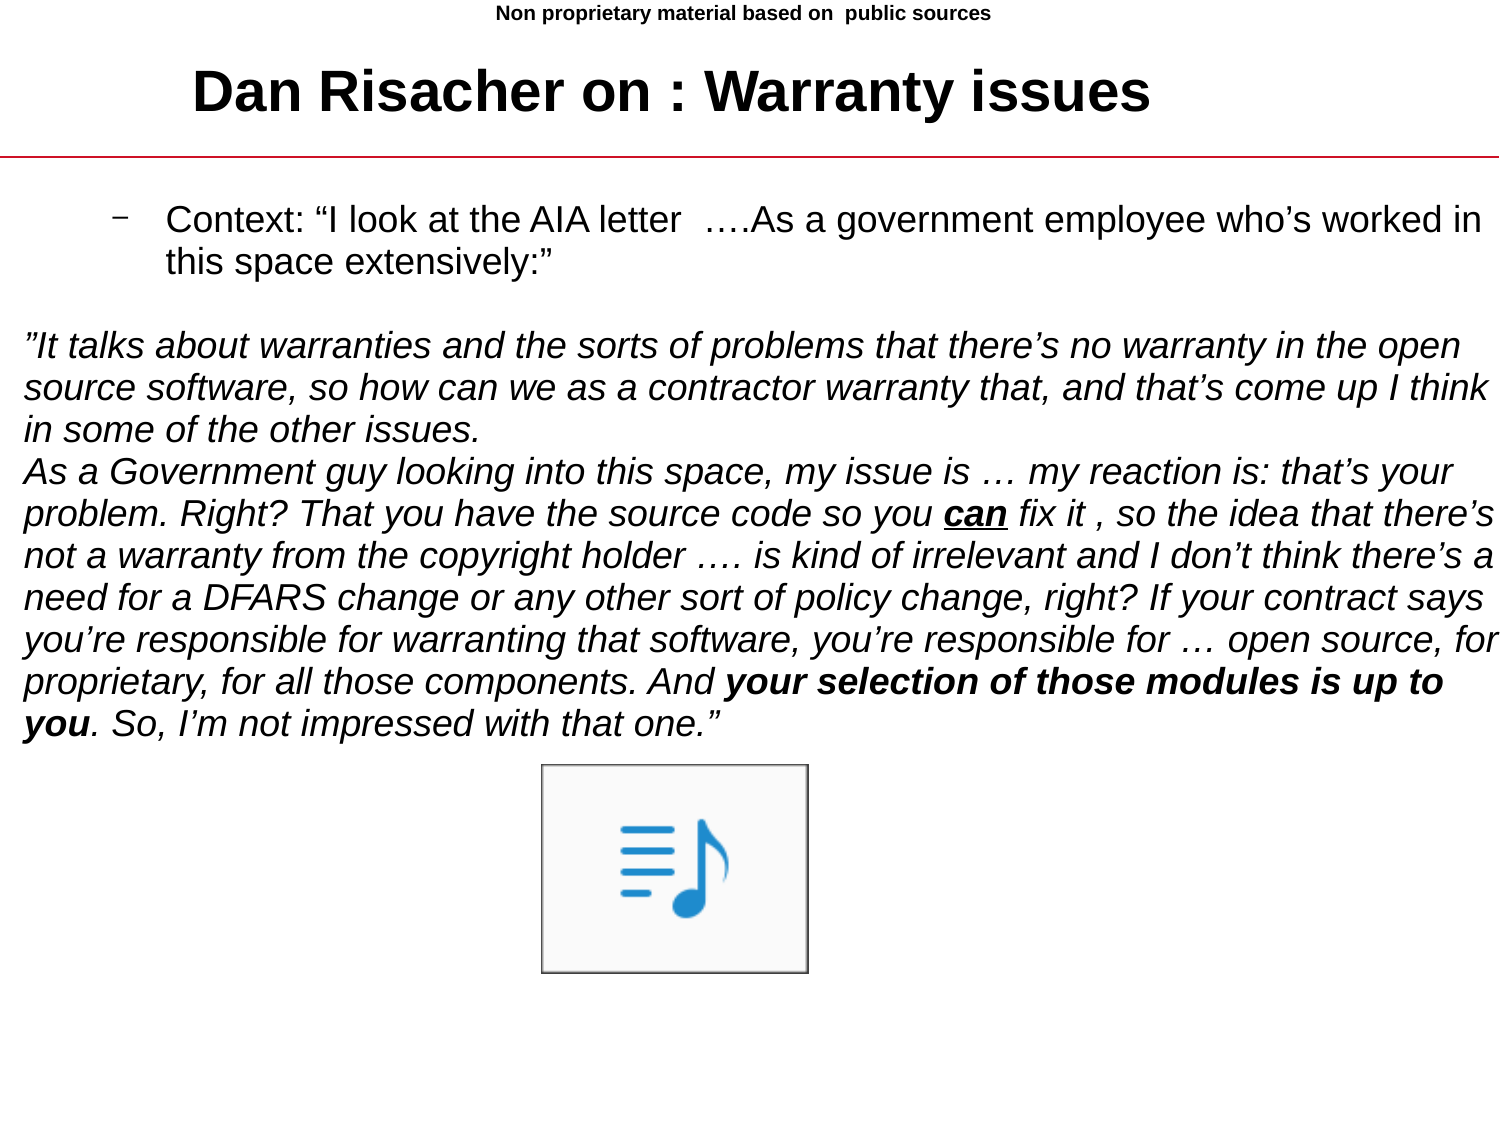

# Dan Risacher on : Warranty issues
Context: “I look at the AIA letter ….As a government employee who’s worked in this space extensively:”
”It talks about warranties and the sorts of problems that there’s no warranty in the open source software, so how can we as a contractor warranty that, and that’s come up I think in some of the other issues.
As a Government guy looking into this space, my issue is … my reaction is: that’s your problem. Right? That you have the source code so you can fix it , so the idea that there’s not a warranty from the copyright holder …. is kind of irrelevant and I don’t think there’s a need for a DFARS change or any other sort of policy change, right? If your contract says you’re responsible for warranting that software, you’re responsible for … open source, for proprietary, for all those components. And your selection of those modules is up to you. So, I’m not impressed with that one.”